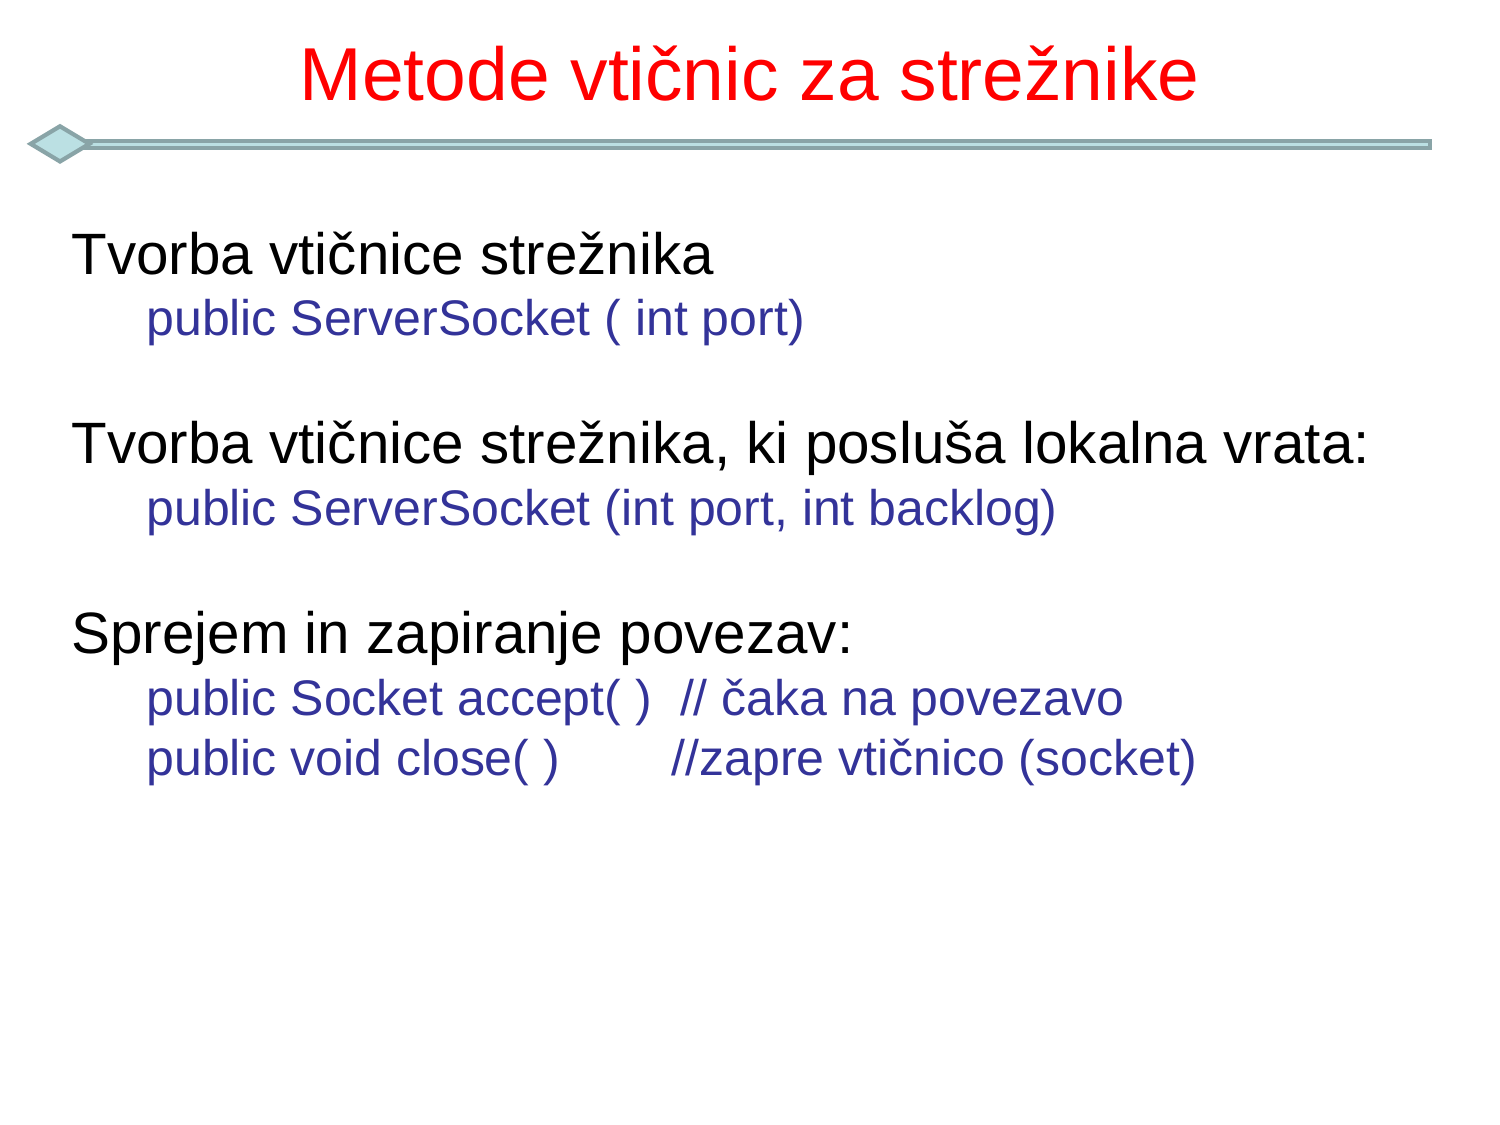

# Metode vtičnic za strežnike
Tvorba vtičnice strežnika
public ServerSocket ( int port)
Tvorba vtičnice strežnika, ki posluša lokalna vrata:
public ServerSocket (int port, int backlog)
Sprejem in zapiranje povezav:
public Socket accept( ) // čaka na povezavo
public void close( ) //zapre vtičnico (socket)